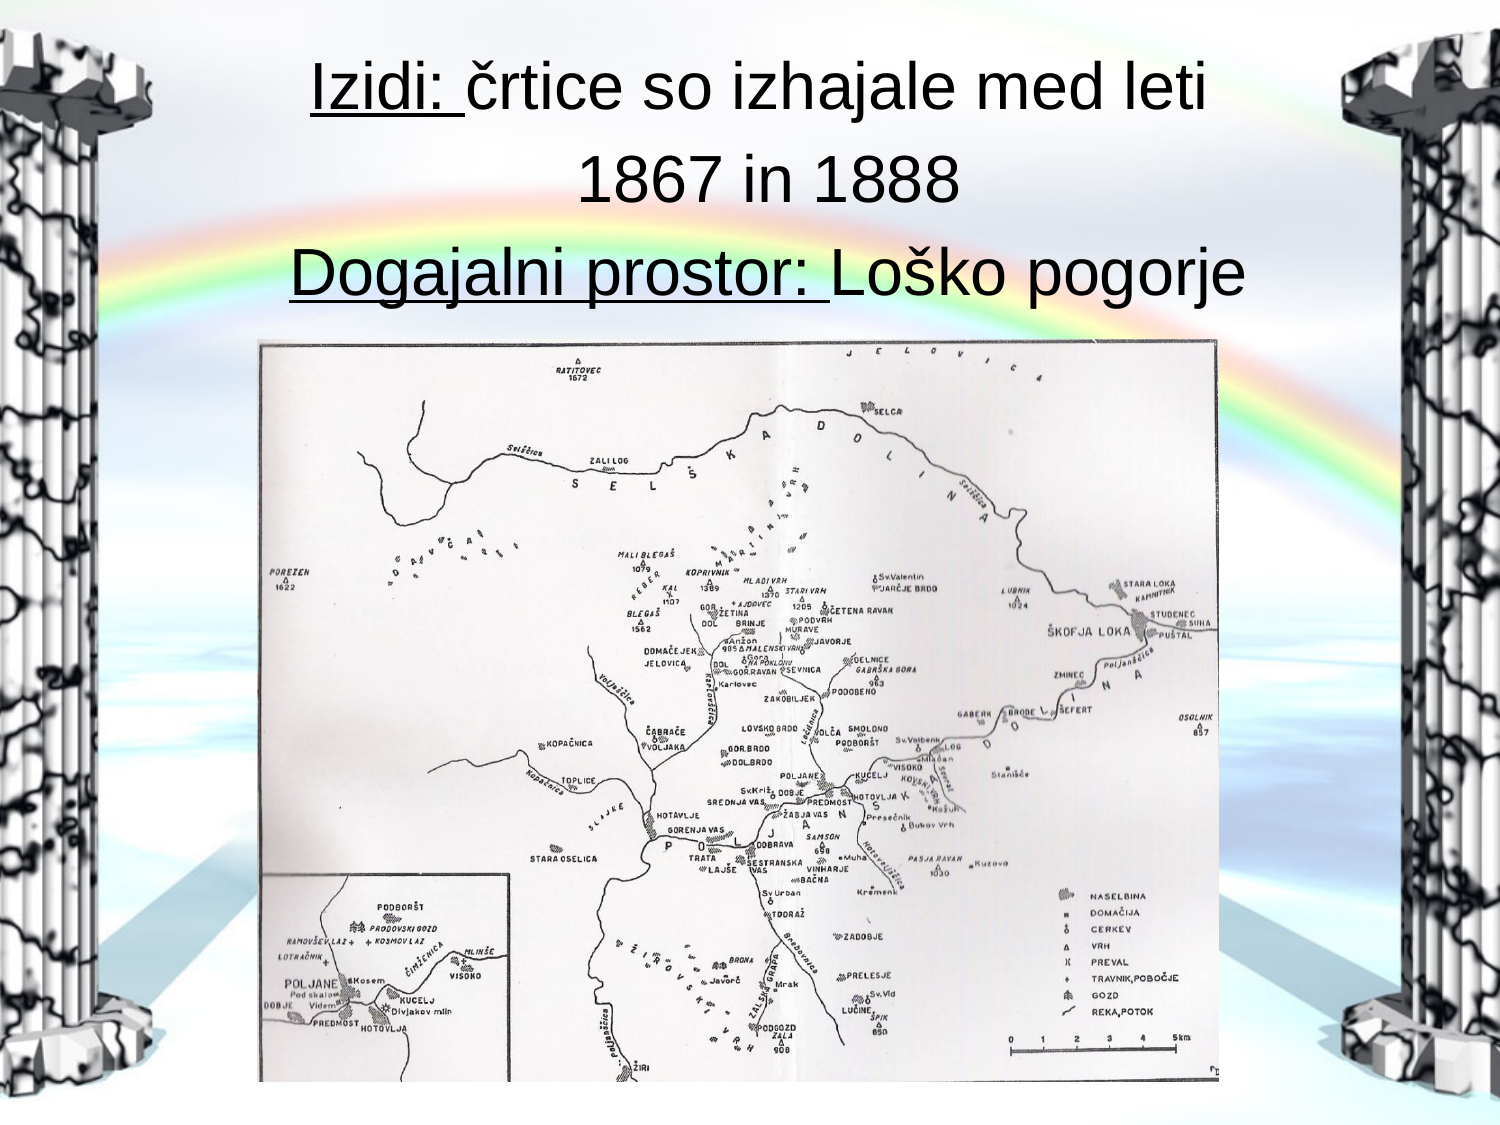

# Izidi: črtice so izhajale med leti
1867 in 1888
Dogajalni prostor: Loško pogorje